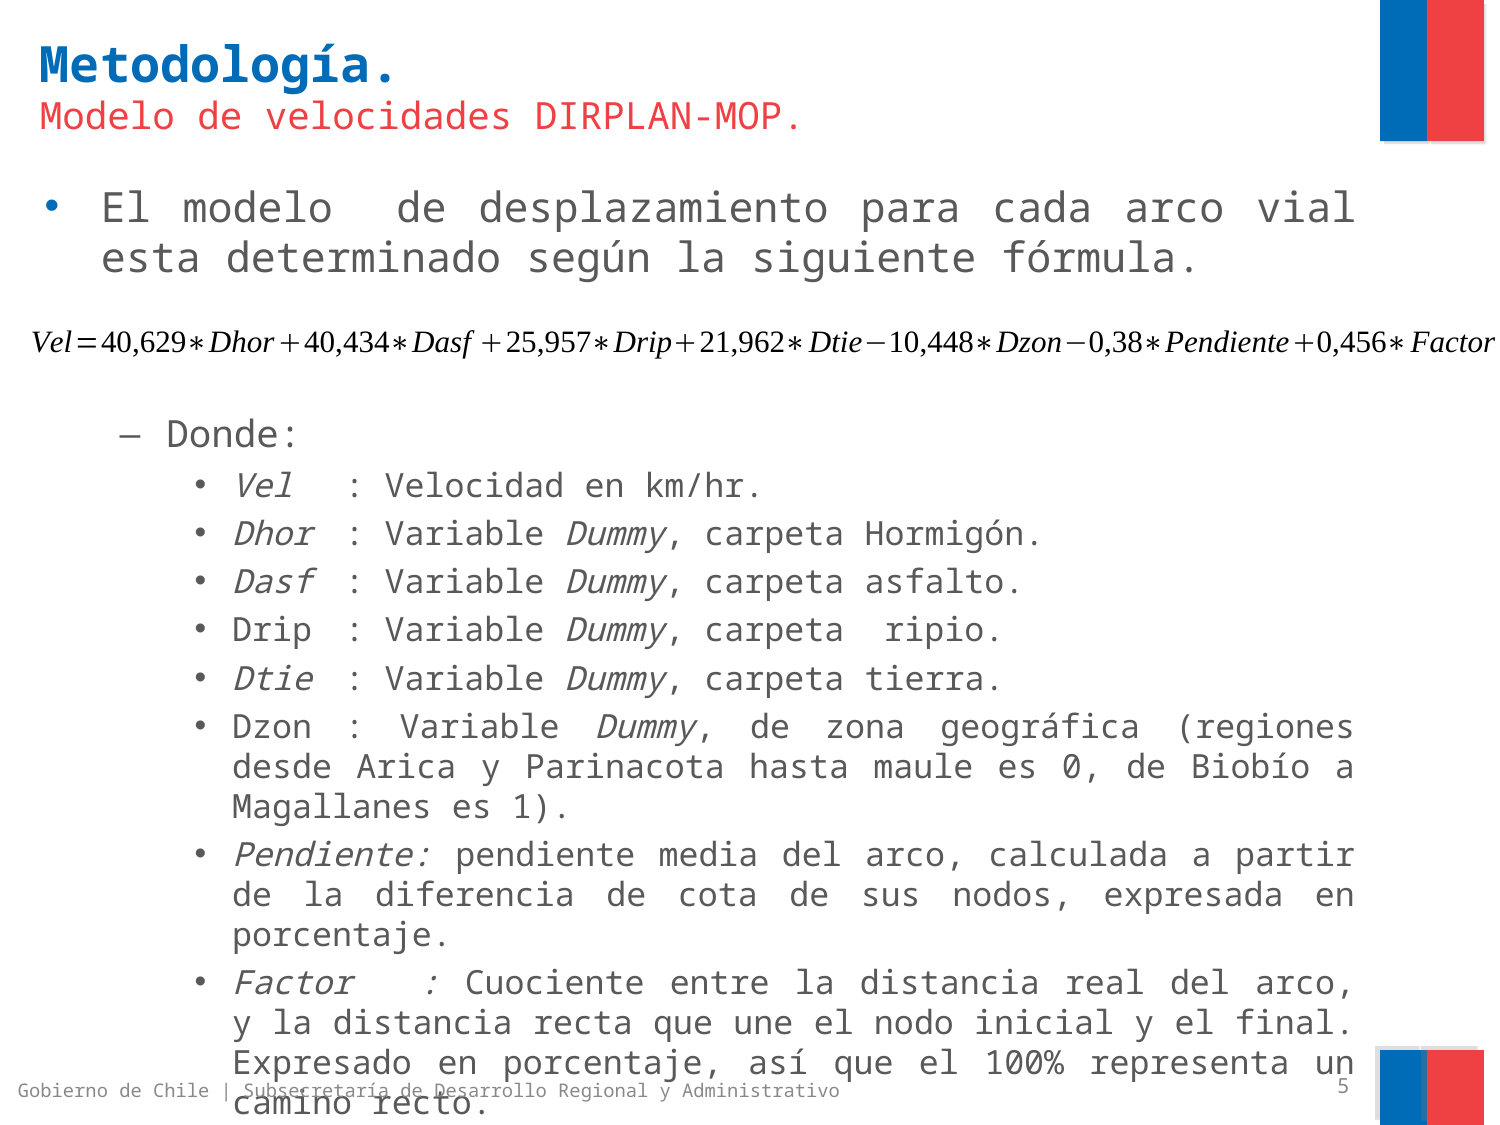

# Metodología. Modelo de velocidades DIRPLAN-MOP.
El modelo de desplazamiento para cada arco vial esta determinado según la siguiente fórmula.
Donde:
Vel	: Velocidad en km/hr.
Dhor	: Variable Dummy, carpeta Hormigón.
Dasf	: Variable Dummy, carpeta asfalto.
Drip	: Variable Dummy, carpeta ripio.
Dtie	: Variable Dummy, carpeta tierra.
Dzon	: Variable Dummy, de zona geográfica (regiones desde Arica y Parinacota hasta maule es 0, de Biobío a Magallanes es 1).
Pendiente: pendiente media del arco, calculada a partir de la diferencia de cota de sus nodos, expresada en porcentaje.
Factor	: Cuociente entre la distancia real del arco, y la distancia recta que une el nodo inicial y el final. Expresado en porcentaje, así que el 100% representa un camino recto.
Gobierno de Chile | Subsecretaría de Desarrollo Regional y Administrativo